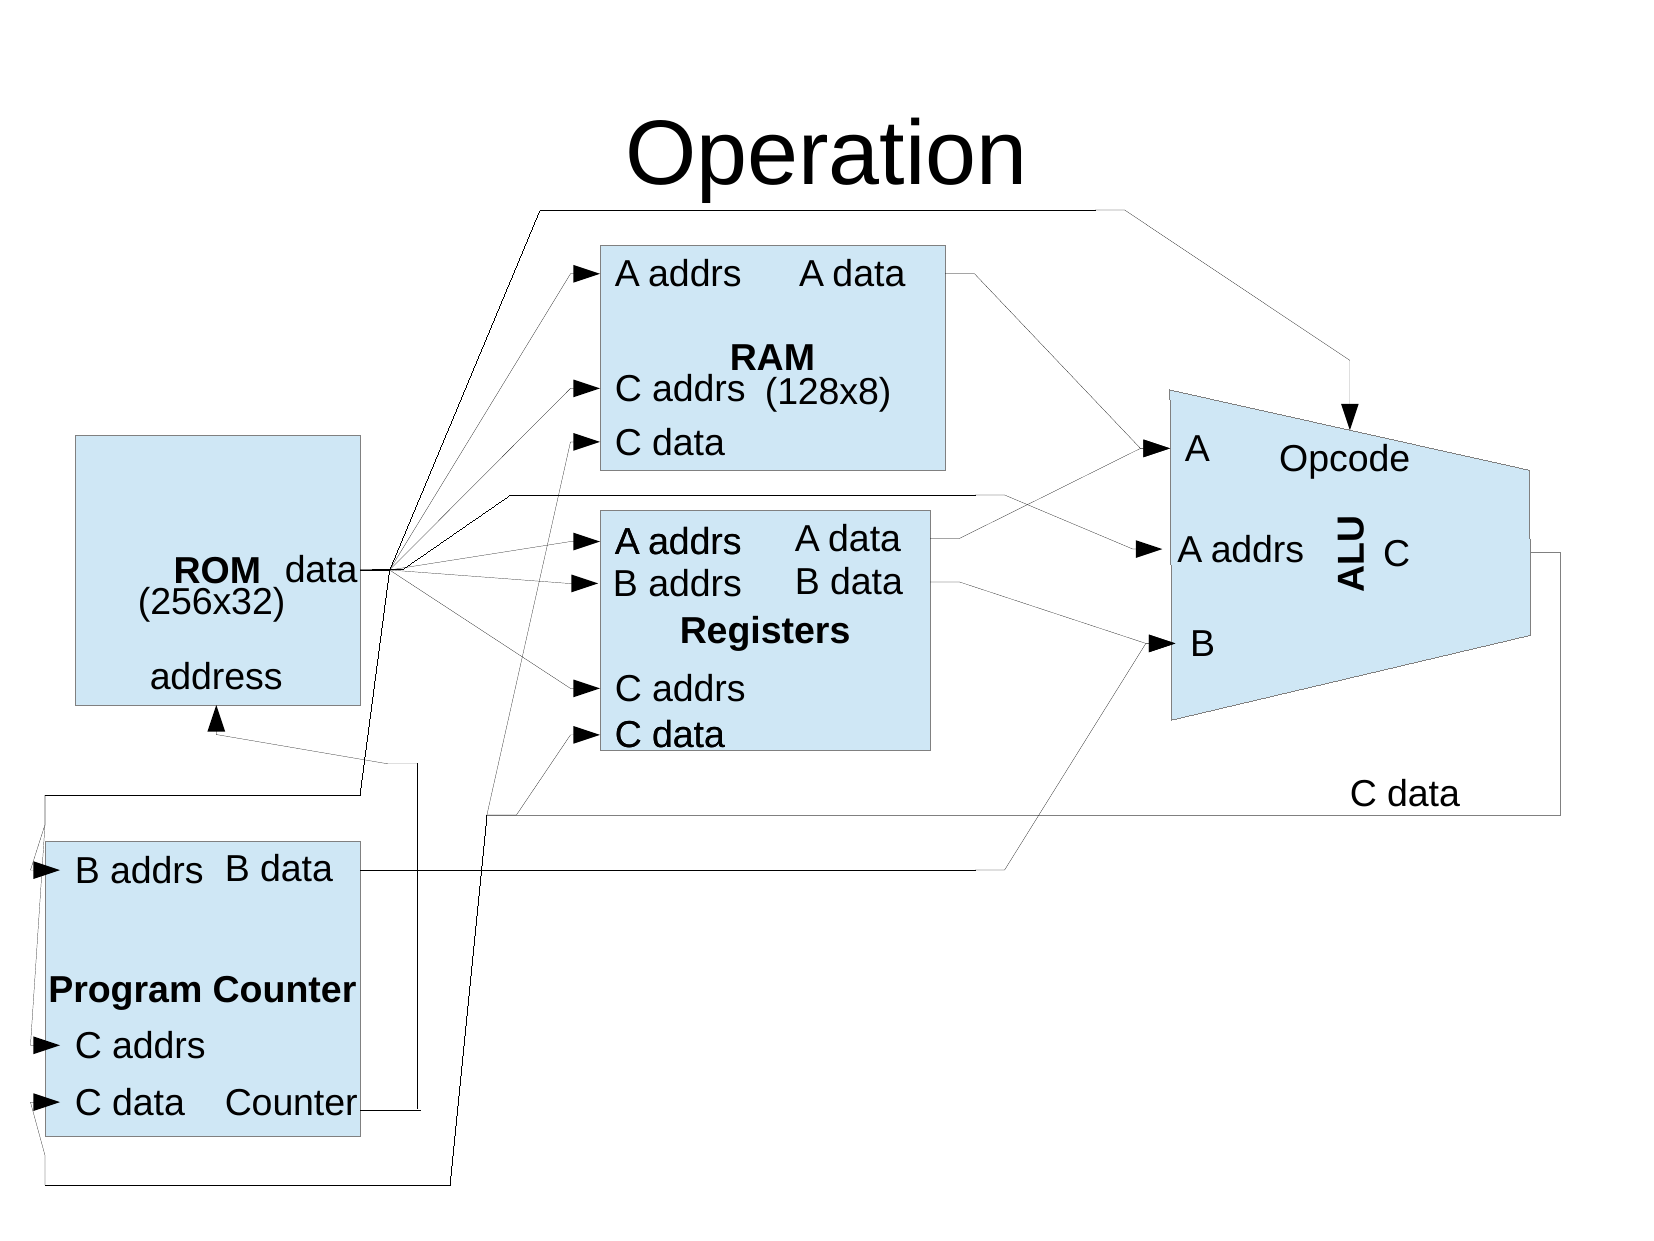

# Operation
RAM
A addrs
A data
C addrs
(128x8)
ALU
C data
A
Opcode
ROM
Registers
A data
A addrs
A addrs
A addrs
C
data
B data
B addrs
(256x32)
B
address
C addrs
C data
C data
C data
B data
Program Counter
B addrs
C addrs
C data
Counter